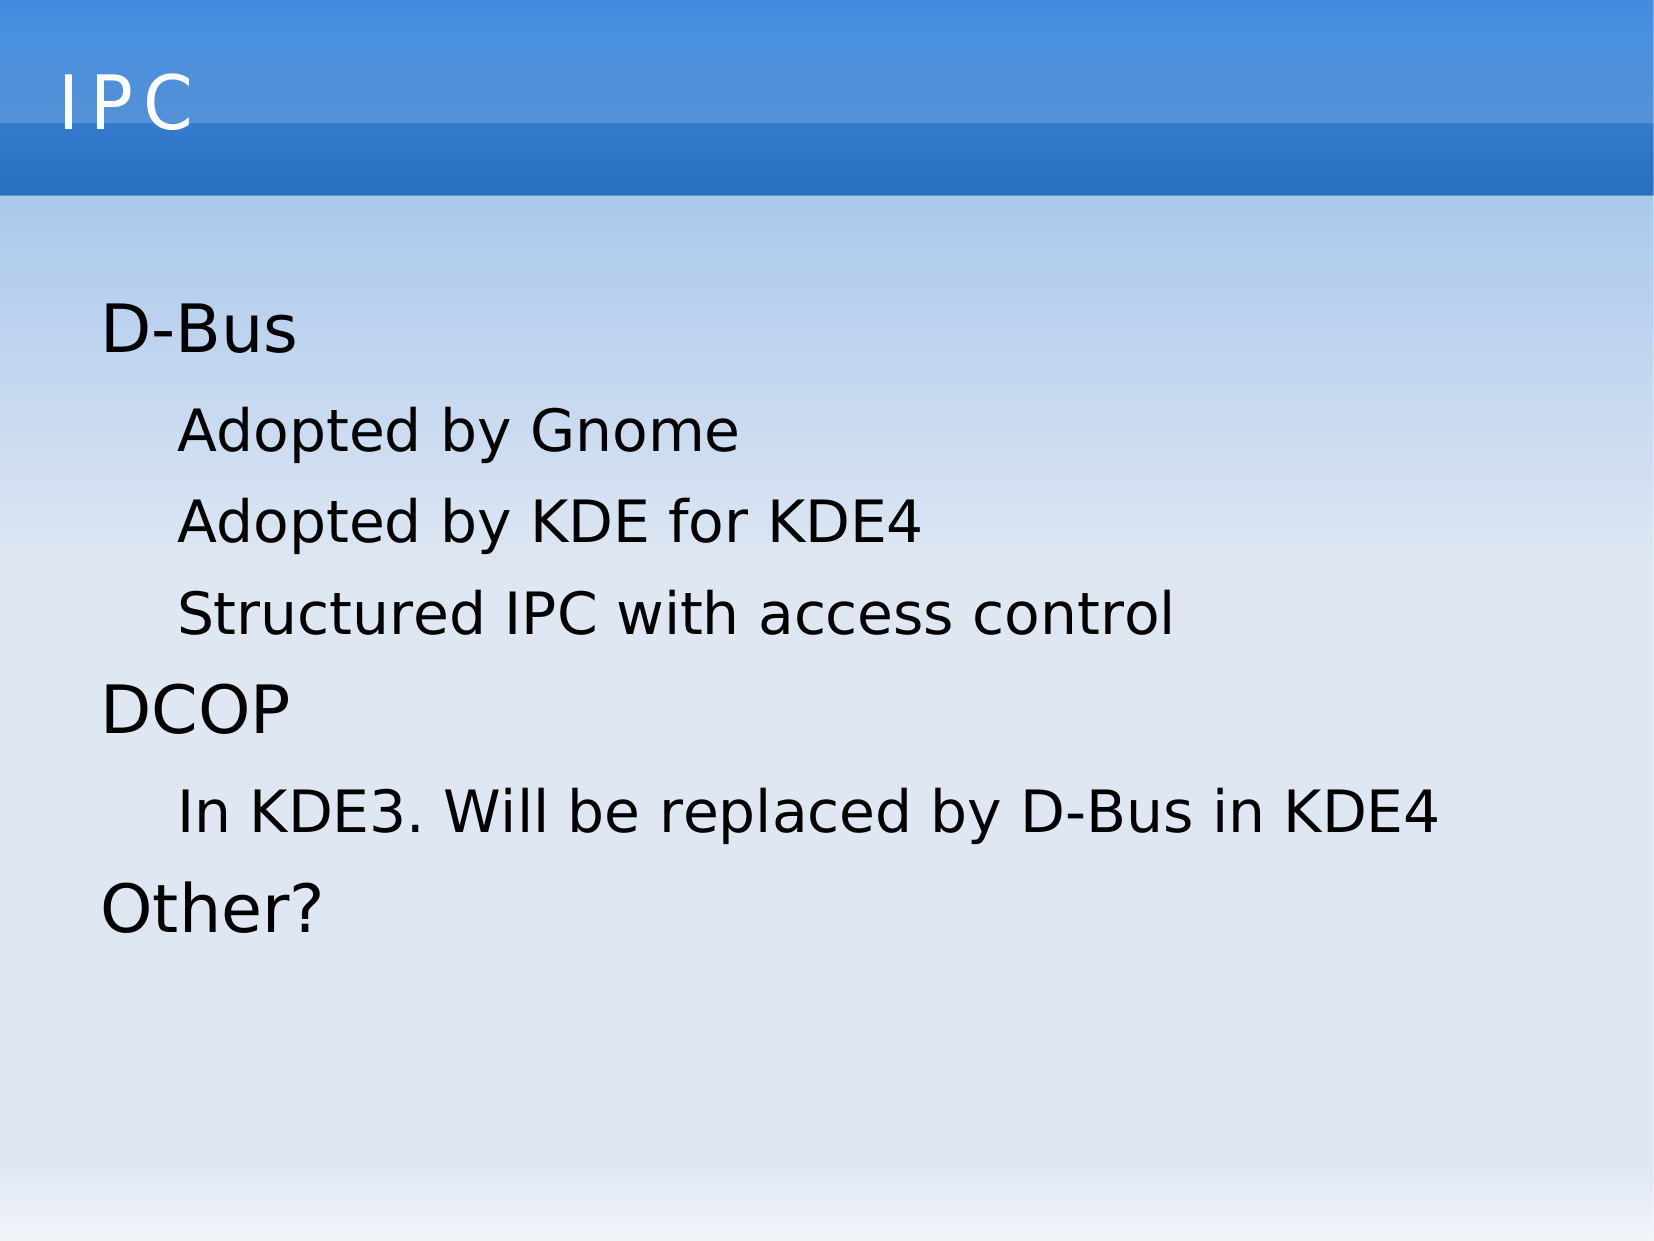

# IPC
D-Bus
Adopted by Gnome
Adopted by KDE for KDE4
Structured IPC with access control
DCOP
In KDE3. Will be replaced by D-Bus in KDE4
Other?